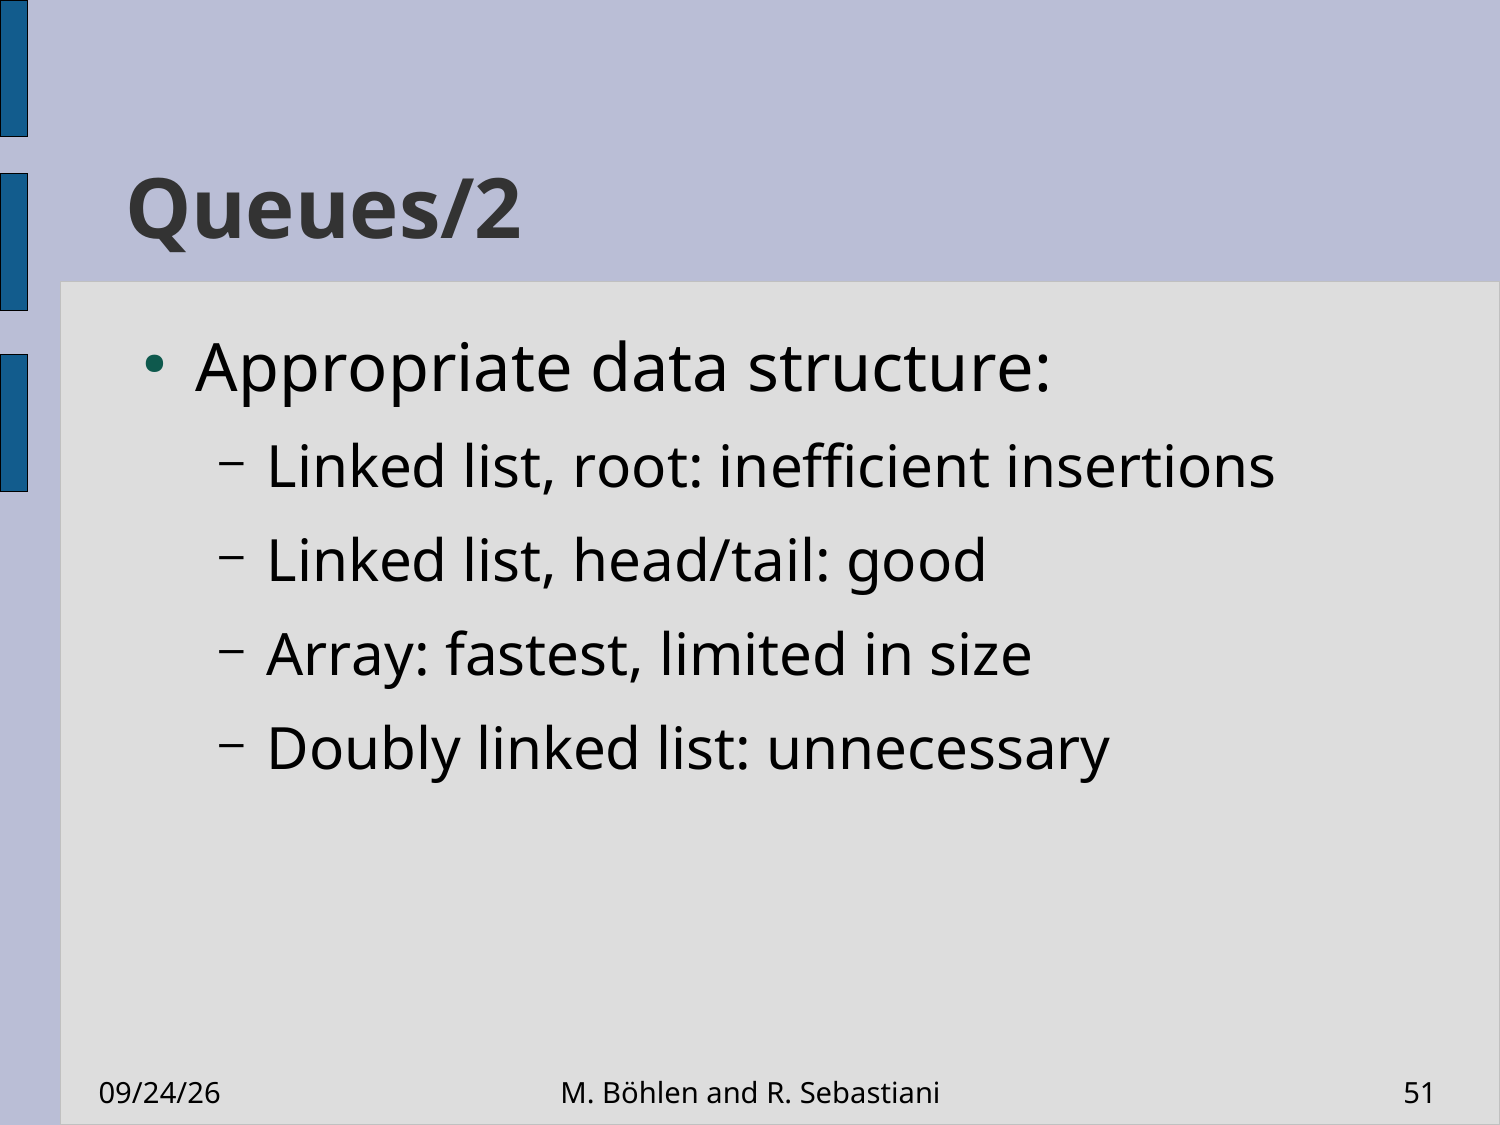

# Queues/2
Appropriate data structure:
Linked list, root: inefficient insertions
Linked list, head/tail: good
Array: fastest, limited in size
Doubly linked list: unnecessary
M. Böhlen and R. Sebastiani
51